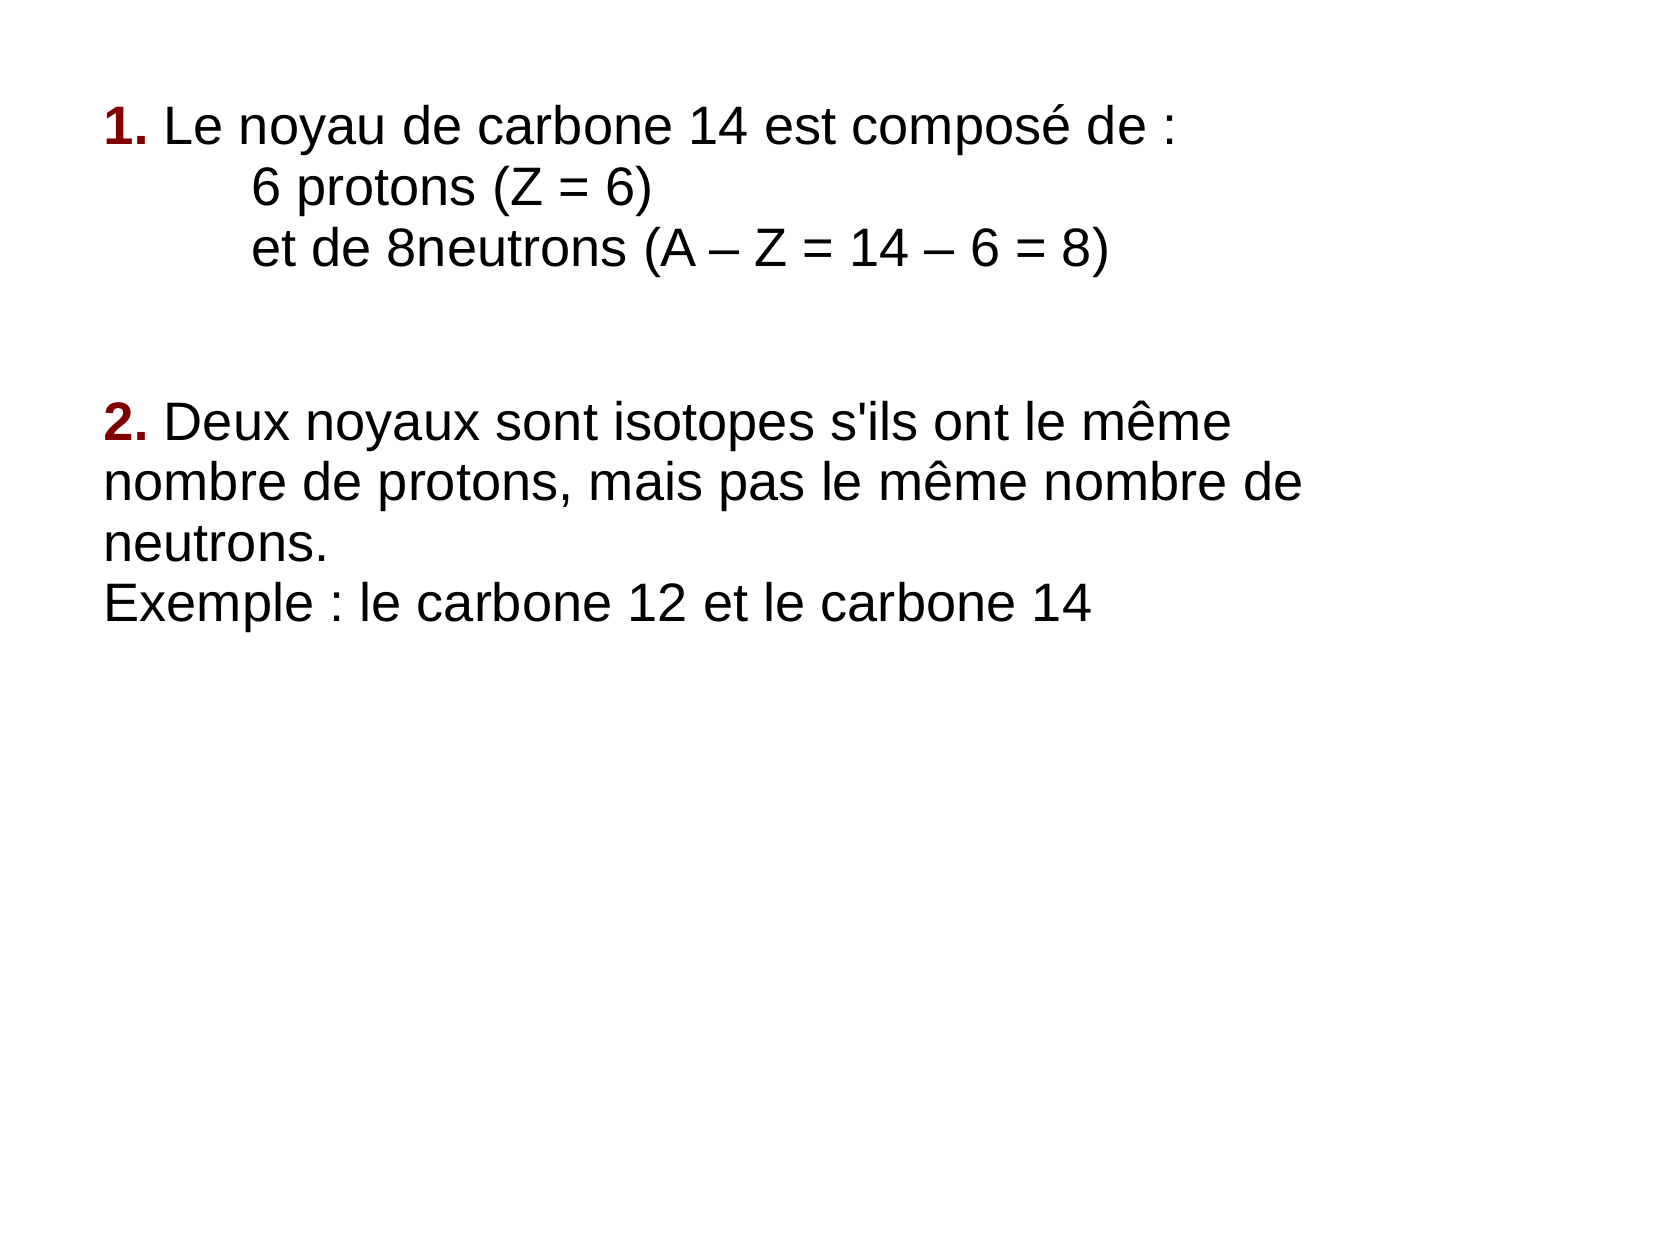

1. Le noyau de carbone 14 est composé de :
		6 protons (Z = 6)
		et de 8neutrons (A – Z = 14 – 6 = 8)
2. Deux noyaux sont isotopes s'ils ont le même nombre de protons, mais pas le même nombre de neutrons.
Exemple : le carbone 12 et le carbone 14